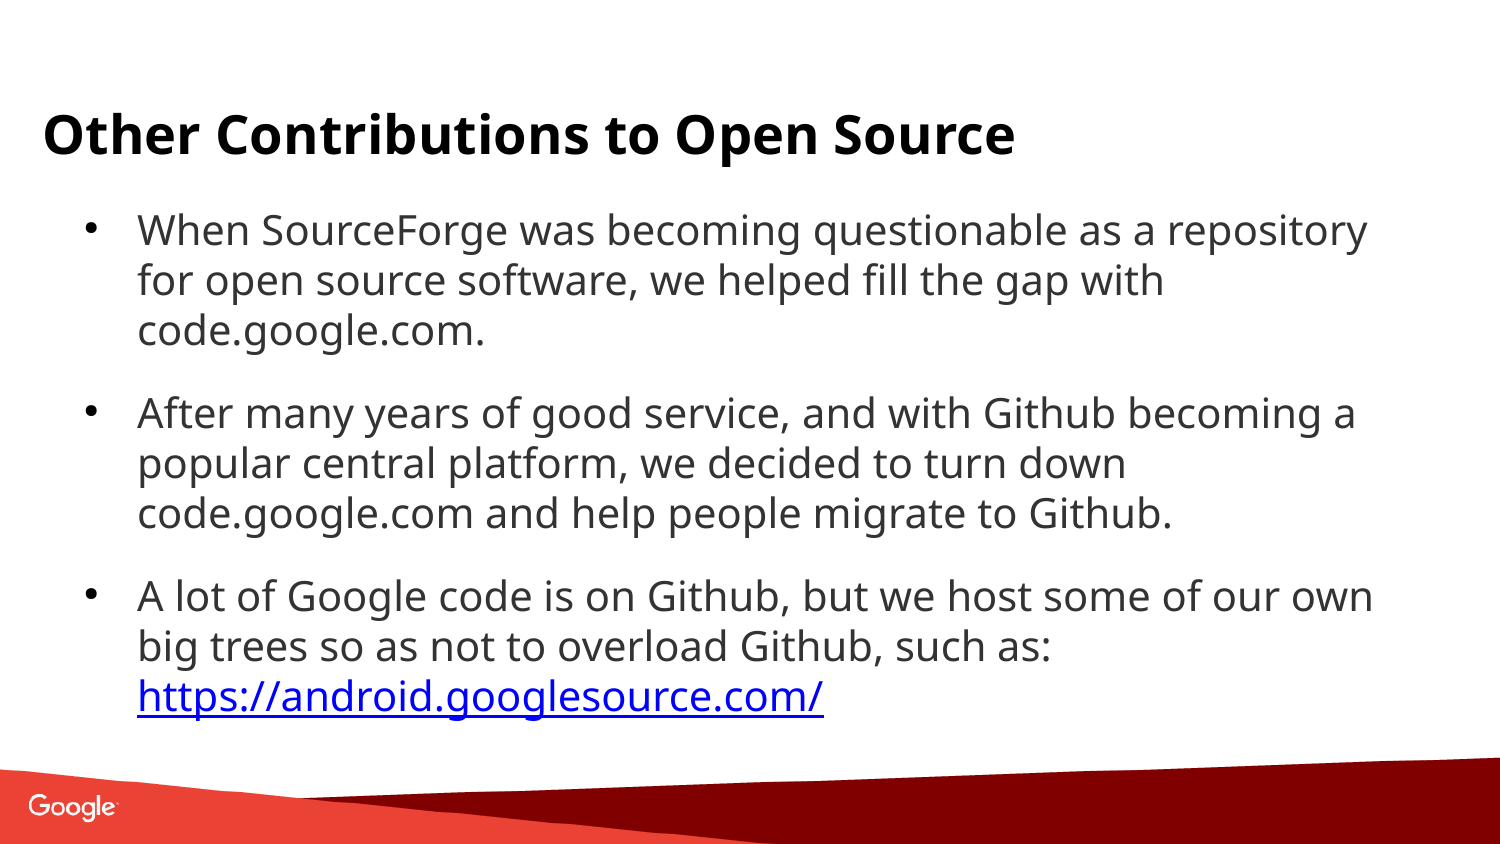

Other Contributions to Open Source
# When SourceForge was becoming questionable as a repository for open source software, we helped fill the gap with code.google.com.
After many years of good service, and with Github becoming a popular central platform, we decided to turn down code.google.com and help people migrate to Github.
A lot of Google code is on Github, but we host some of our own big trees so as not to overload Github, such as: https://android.googlesource.com/